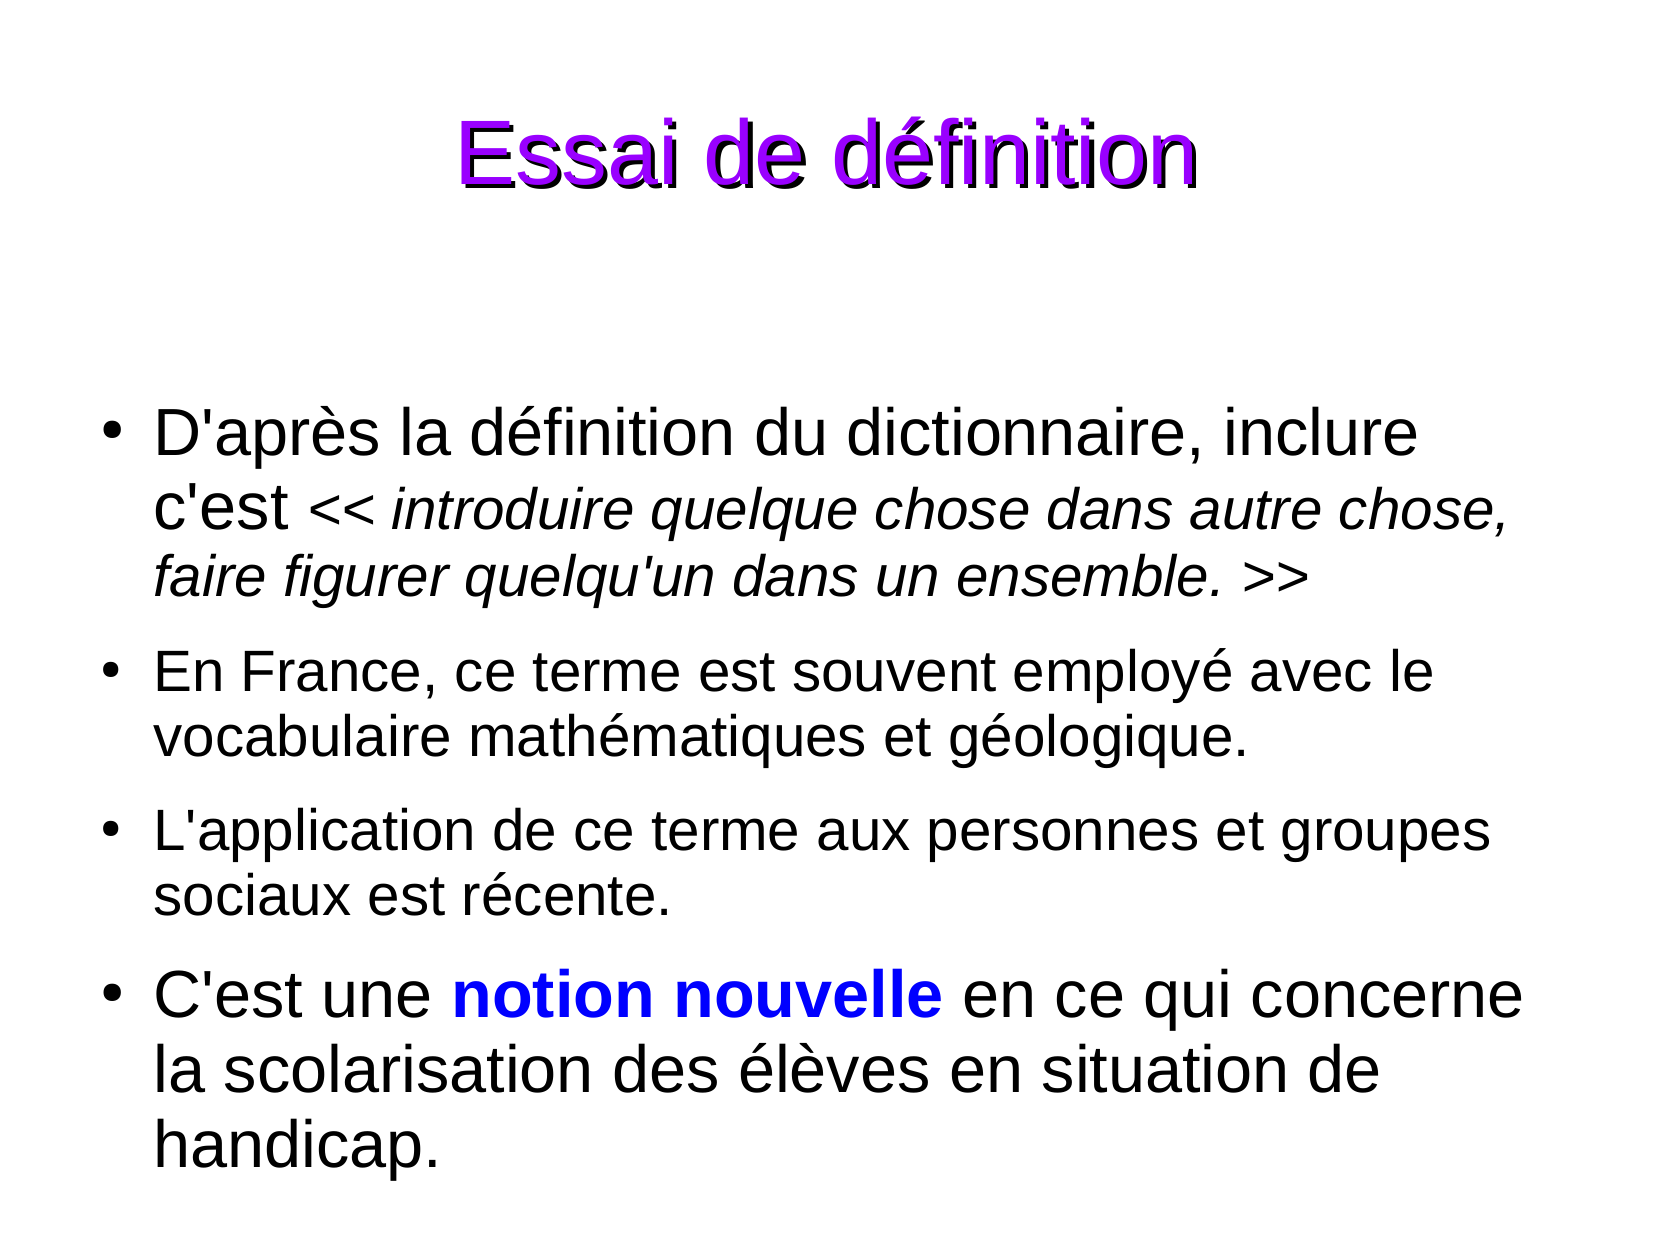

# Essai de définition
D'après la définition du dictionnaire, inclure c'est << introduire quelque chose dans autre chose, faire figurer quelqu'un dans un ensemble. >>
En France, ce terme est souvent employé avec le vocabulaire mathématiques et géologique.
L'application de ce terme aux personnes et groupes sociaux est récente.
C'est une notion nouvelle en ce qui concerne la scolarisation des élèves en situation de handicap.